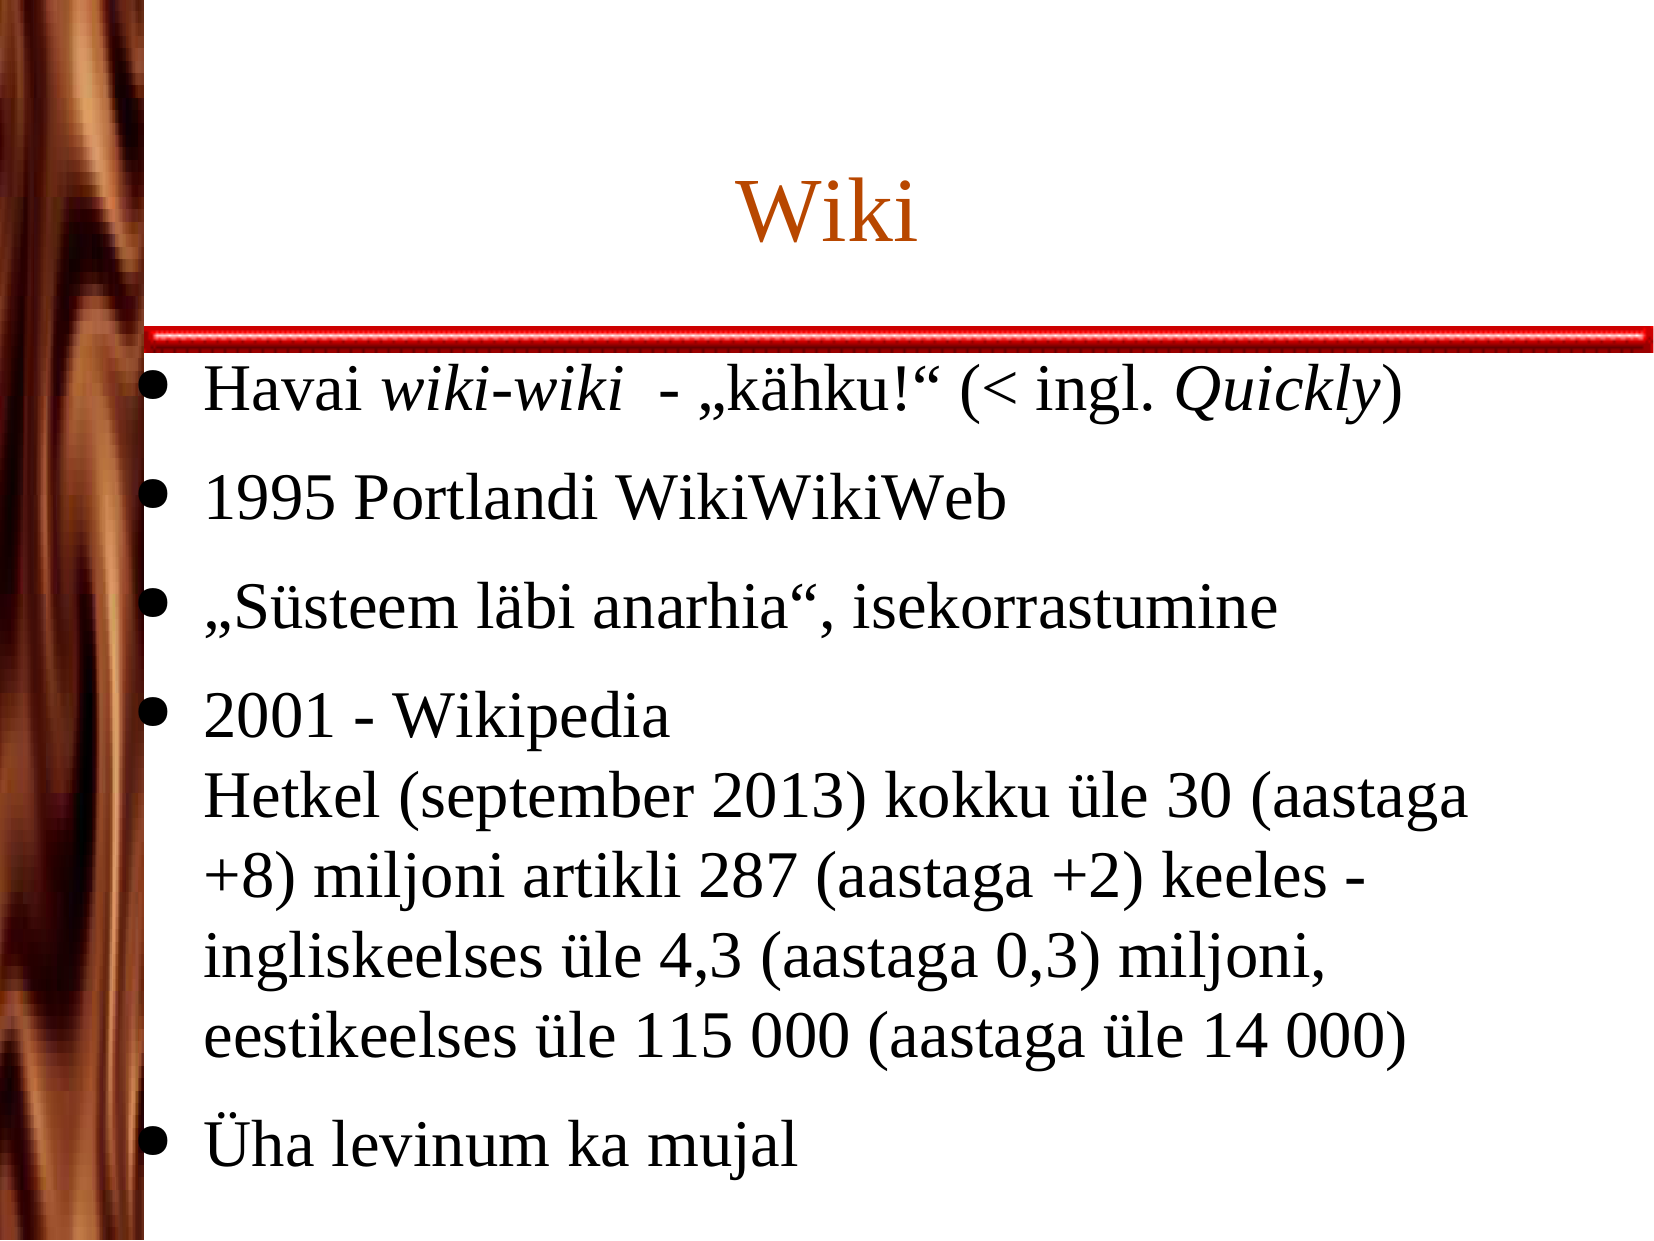

# Wiki
Havai wiki-wiki - „kähku!“ (< ingl. Quickly)
1995 Portlandi WikiWikiWeb
„Süsteem läbi anarhia“, isekorrastumine
2001 - Wikipedia
Hetkel (september 2013) kokku üle 30 (aastaga +8) miljoni artikli 287 (aastaga +2) keeles - ingliskeelses üle 4,3 (aastaga 0,3) miljoni, eestikeelses üle 115 000 (aastaga üle 14 000)
Üha levinum ka mujal